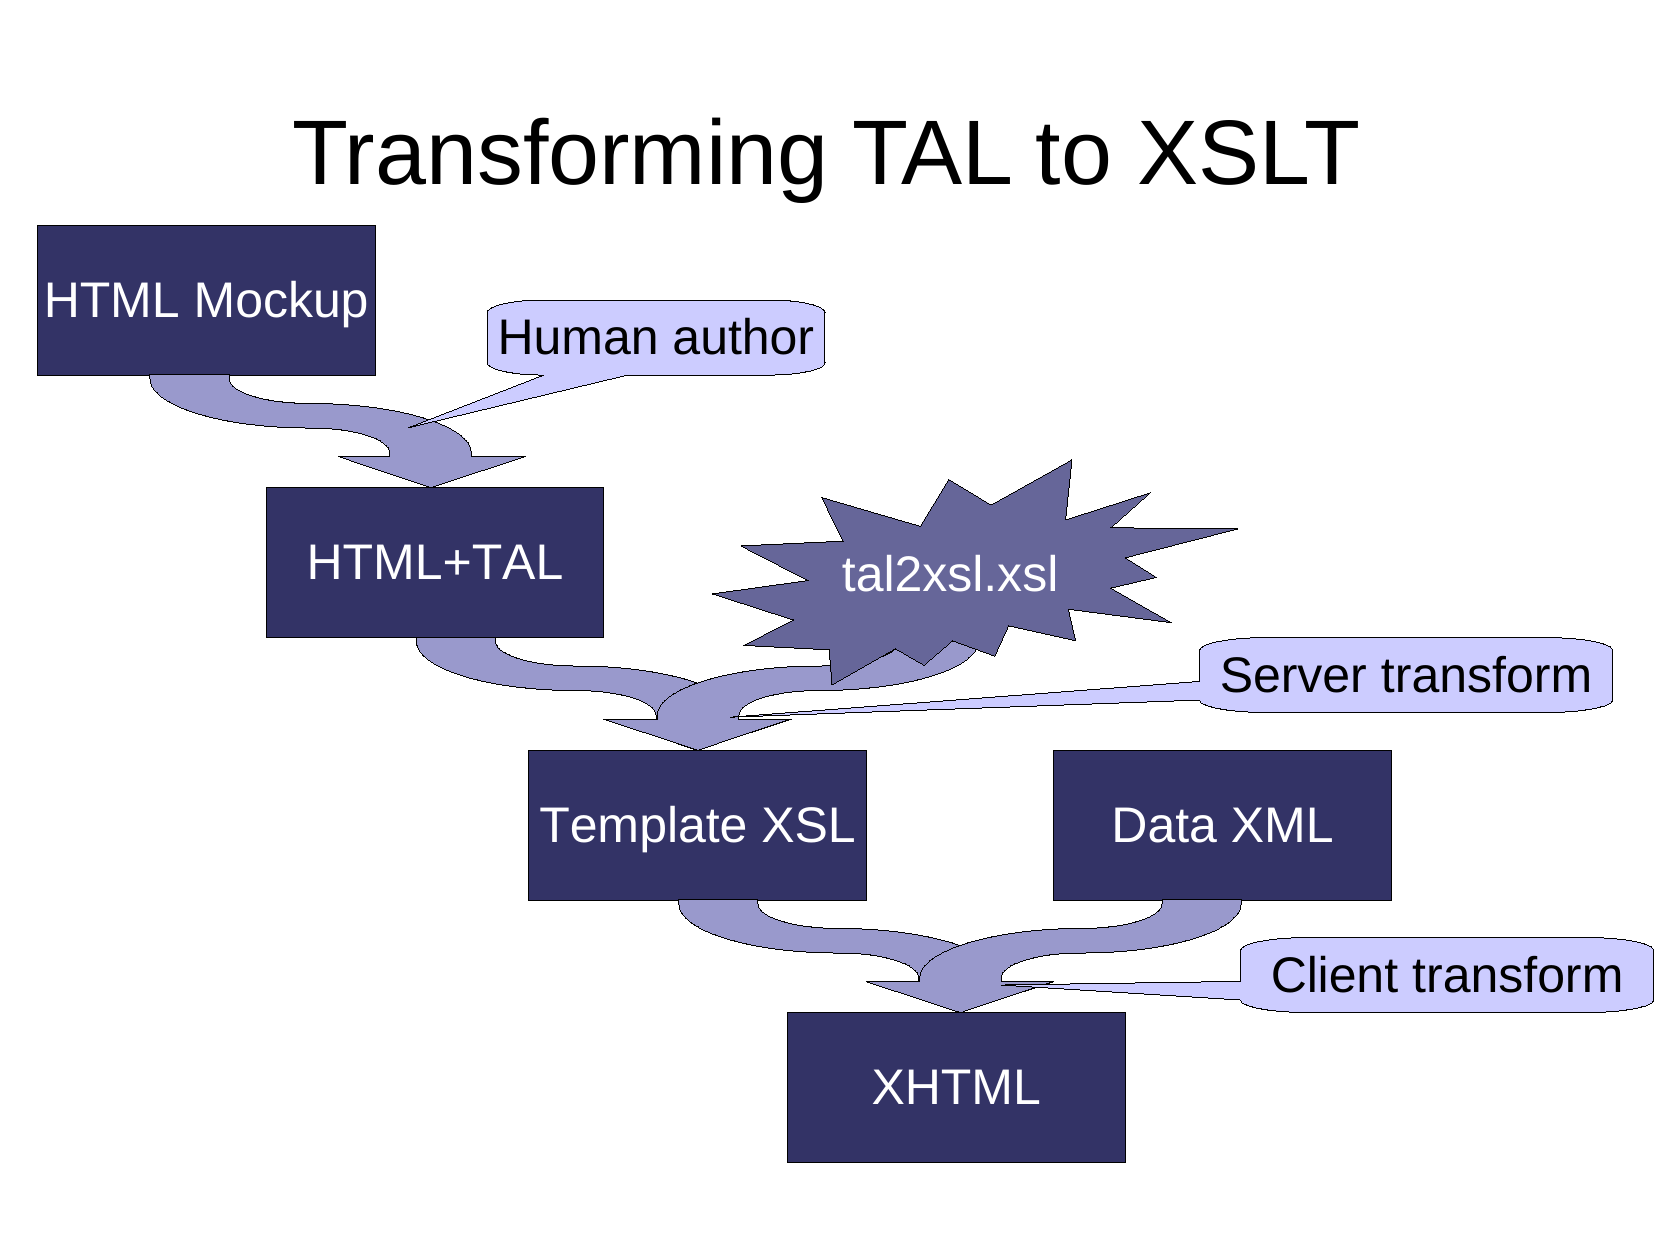

# Transforming TAL to XSLT
HTML Mockup
Human author
tal2xsl.xsl
HTML+TAL
Server transform
Template XSL
Data XML
Client transform
XHTML